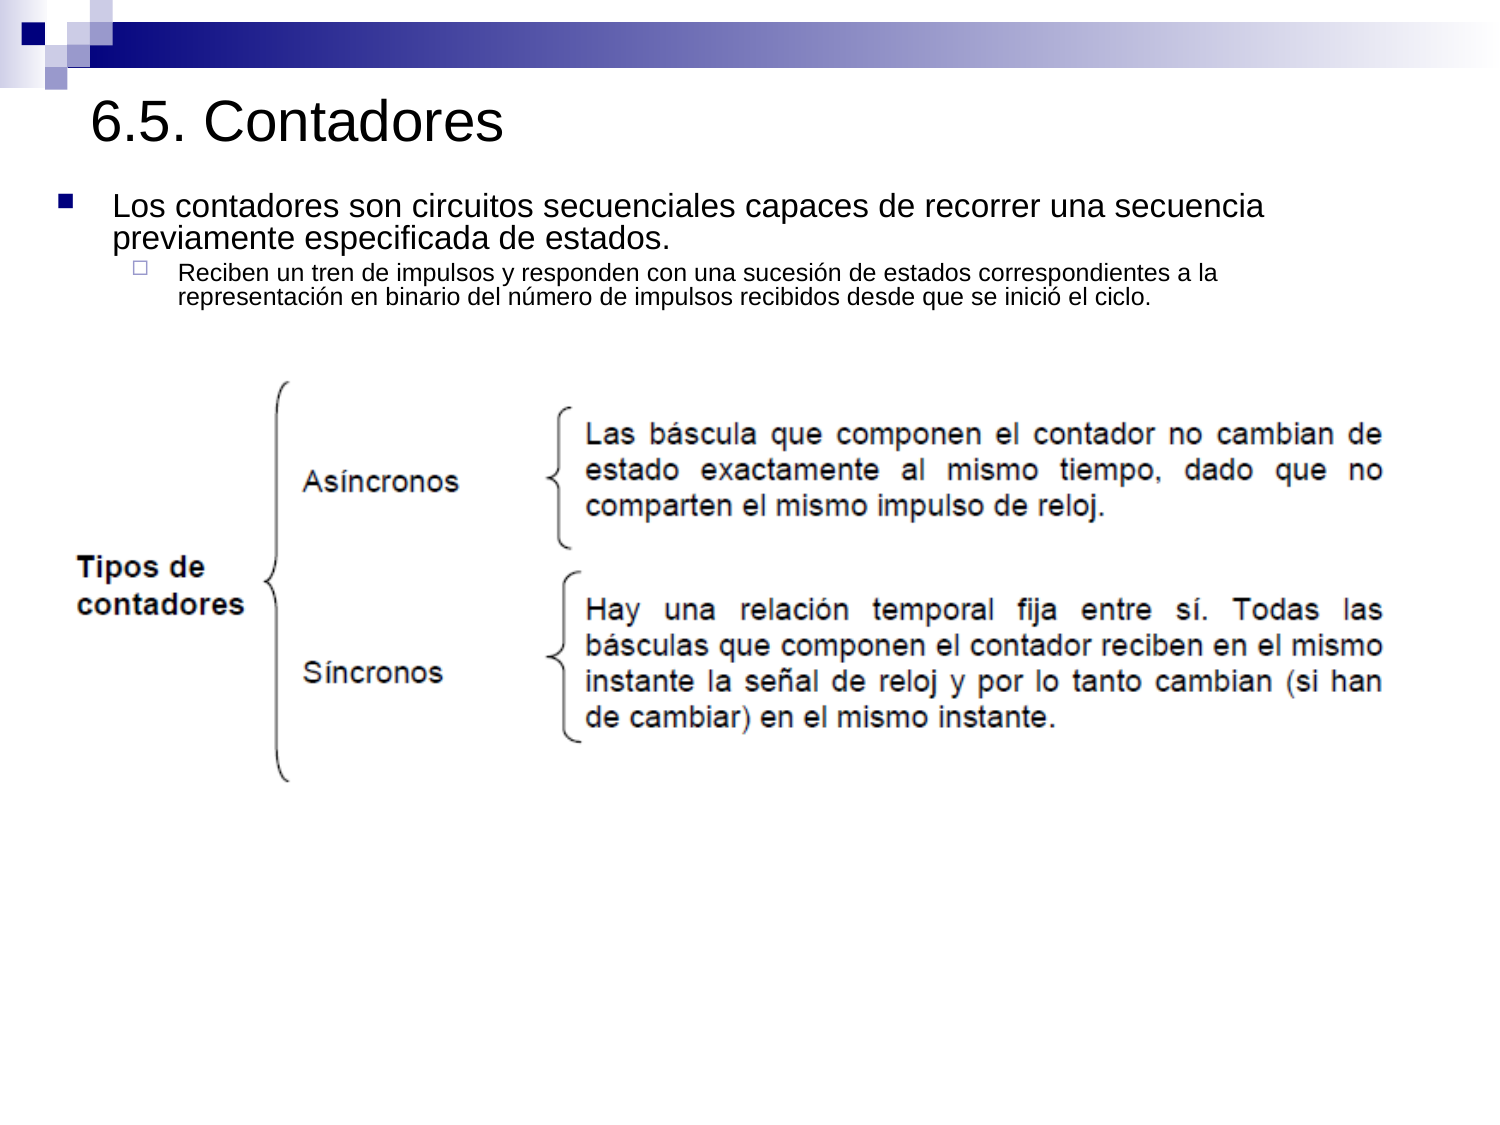

# 6.5. Contadores
Los contadores son circuitos secuenciales capaces de recorrer una secuencia previamente especificada de estados.
Reciben un tren de impulsos y responden con una sucesión de estados correspondientes a la representación en binario del número de impulsos recibidos desde que se inició el ciclo.